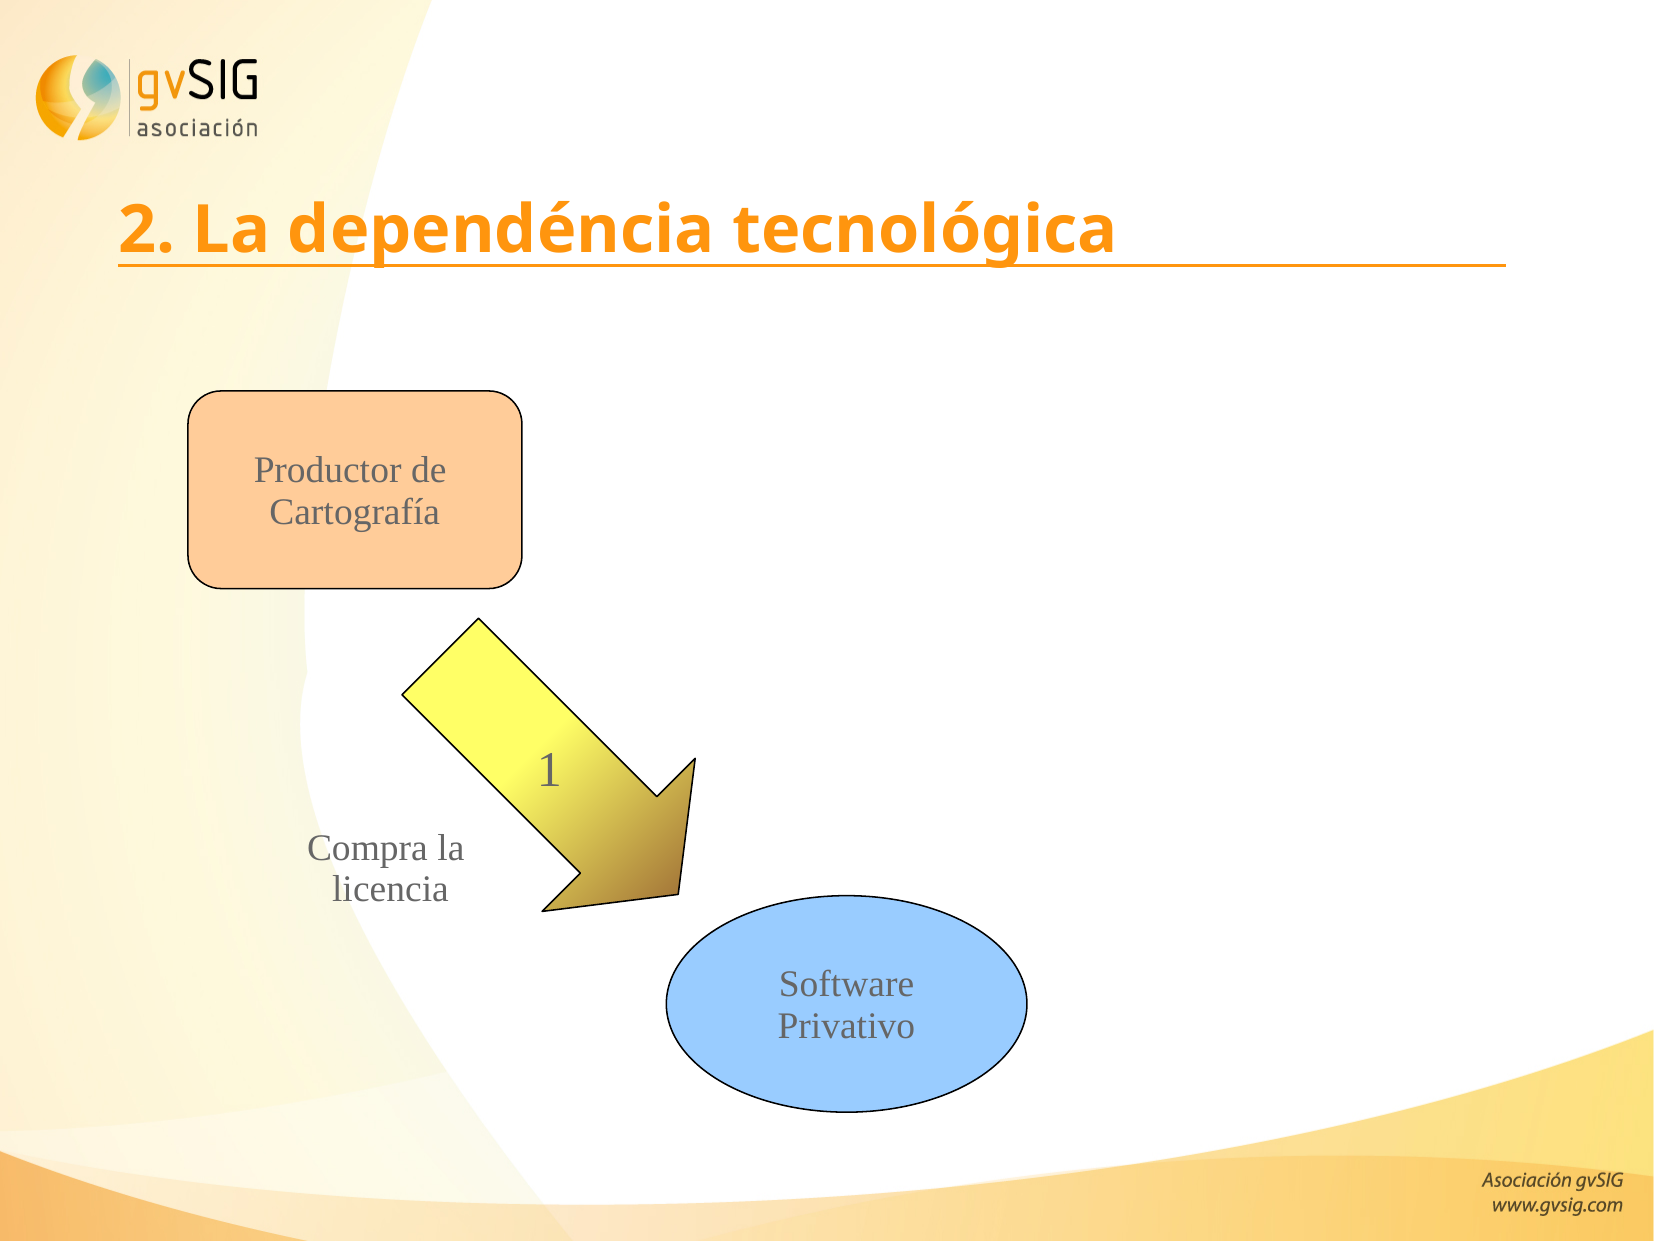

# 2. La dependéncia tecnológica
Productor de
Cartografía
1
Compra la
 licencia
Software
Privativo